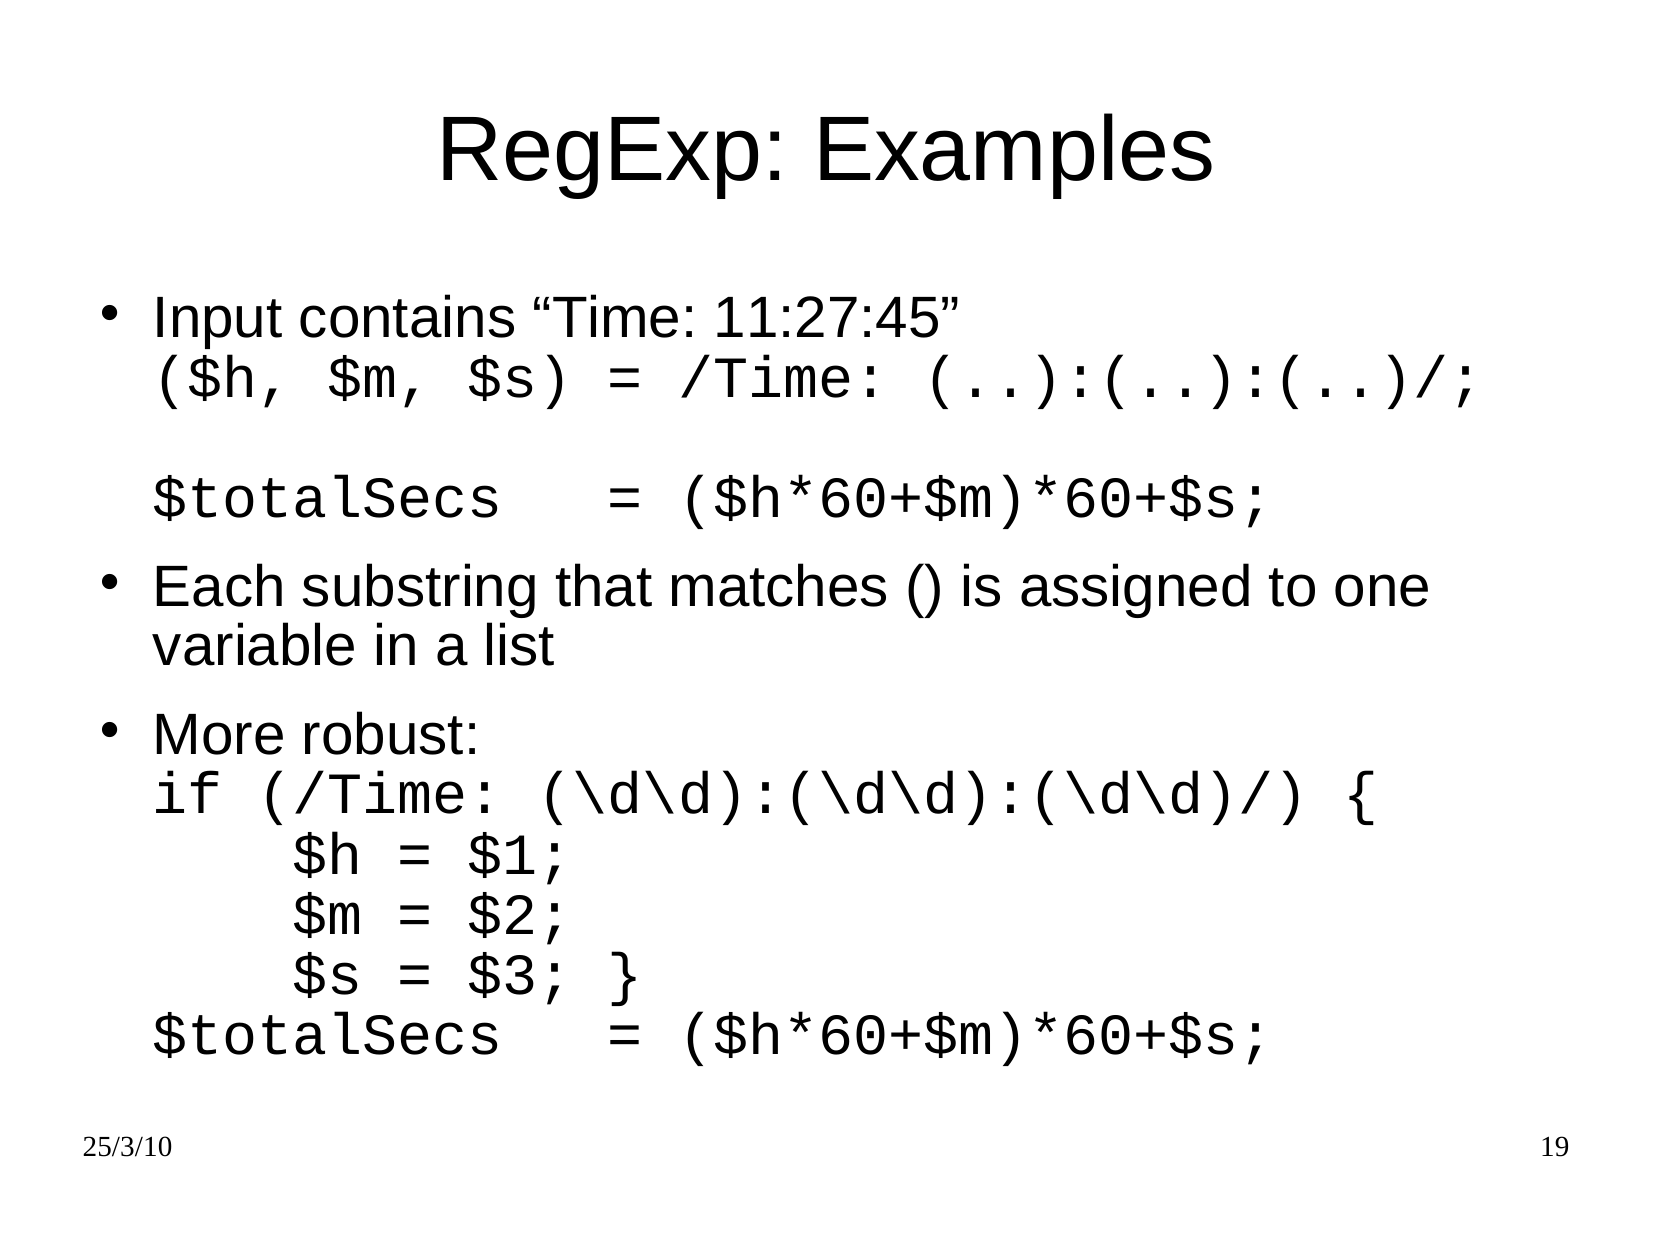

# RegExp: Examples
Input contains “Time: 11:27:45”
($h, $m, $s) = /Time: (..):(..):(..)/;
$totalSecs = ($h*60+$m)*60+$s;
Each substring that matches () is assigned to one variable in a list
More robust:
if (/Time: (\d\d):(\d\d):(\d\d)/) {
 $h = $1;
 $m = $2;
 $s = $3; }
$totalSecs = ($h*60+$m)*60+$s;
19